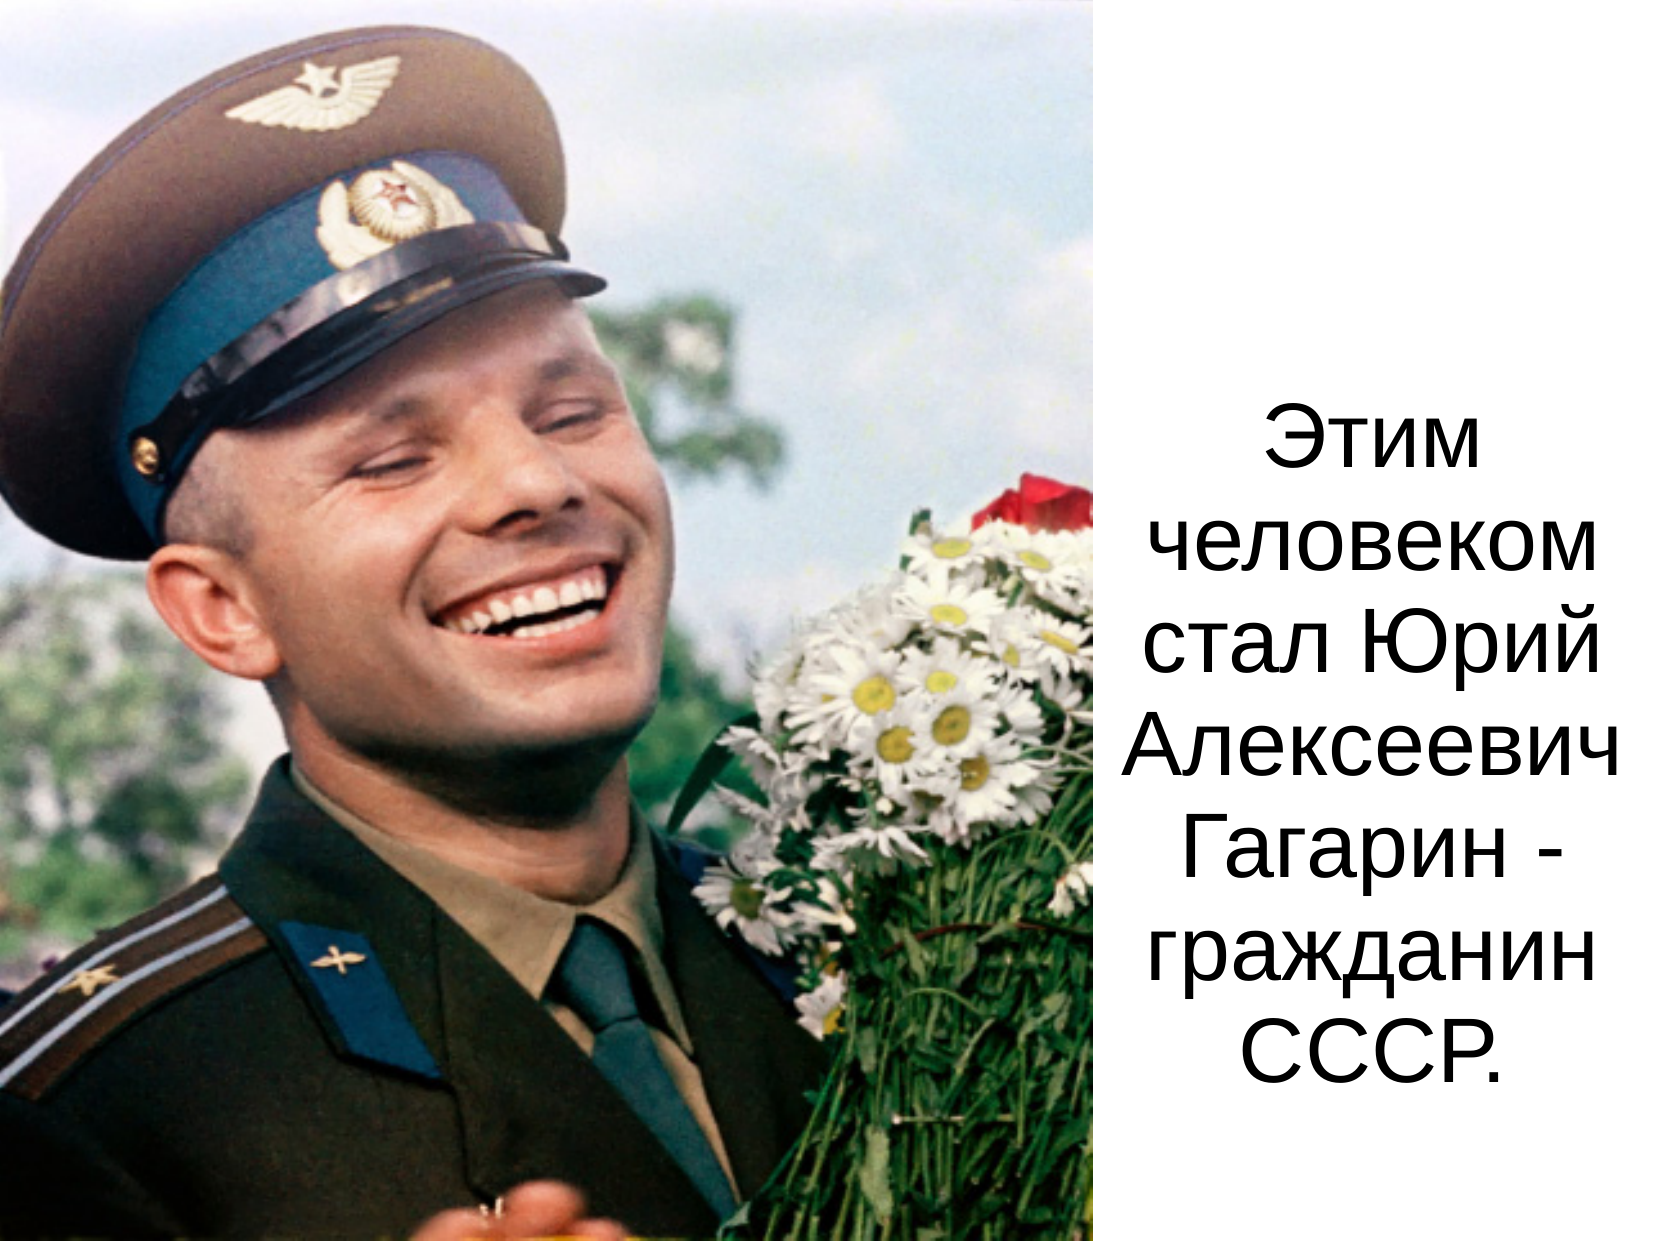

# Этим человеком стал Юрий Алексеевич Гагарин - гражданин СССР.